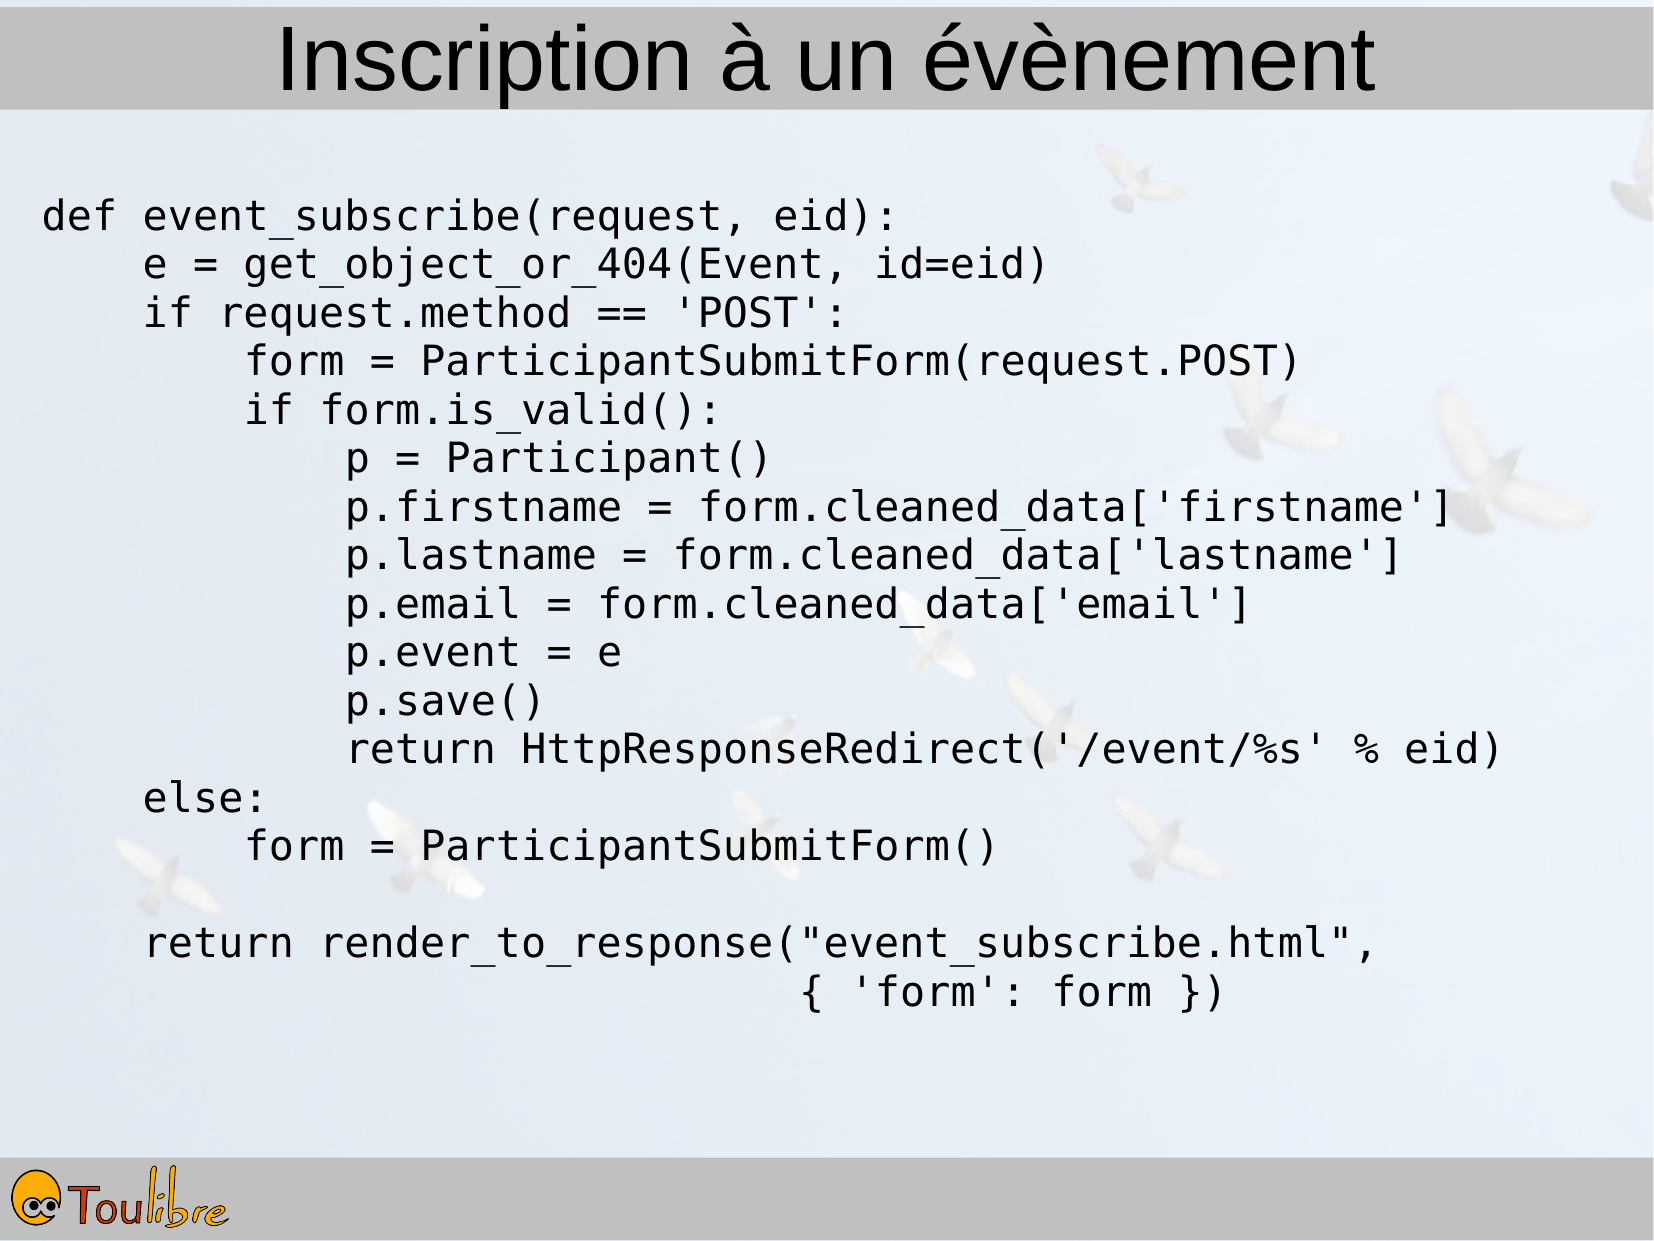

# Inscription à un évènement
def event_subscribe(request, eid):
 e = get_object_or_404(Event, id=eid)
 if request.method == 'POST':
 form = ParticipantSubmitForm(request.POST)
 if form.is_valid():
 p = Participant()
 p.firstname = form.cleaned_data['firstname']
 p.lastname = form.cleaned_data['lastname']
 p.email = form.cleaned_data['email']
 p.event = e
 p.save()
 return HttpResponseRedirect('/event/%s' % eid)
 else:
 form = ParticipantSubmitForm()
 return render_to_response("event_subscribe.html",
 { 'form': form })